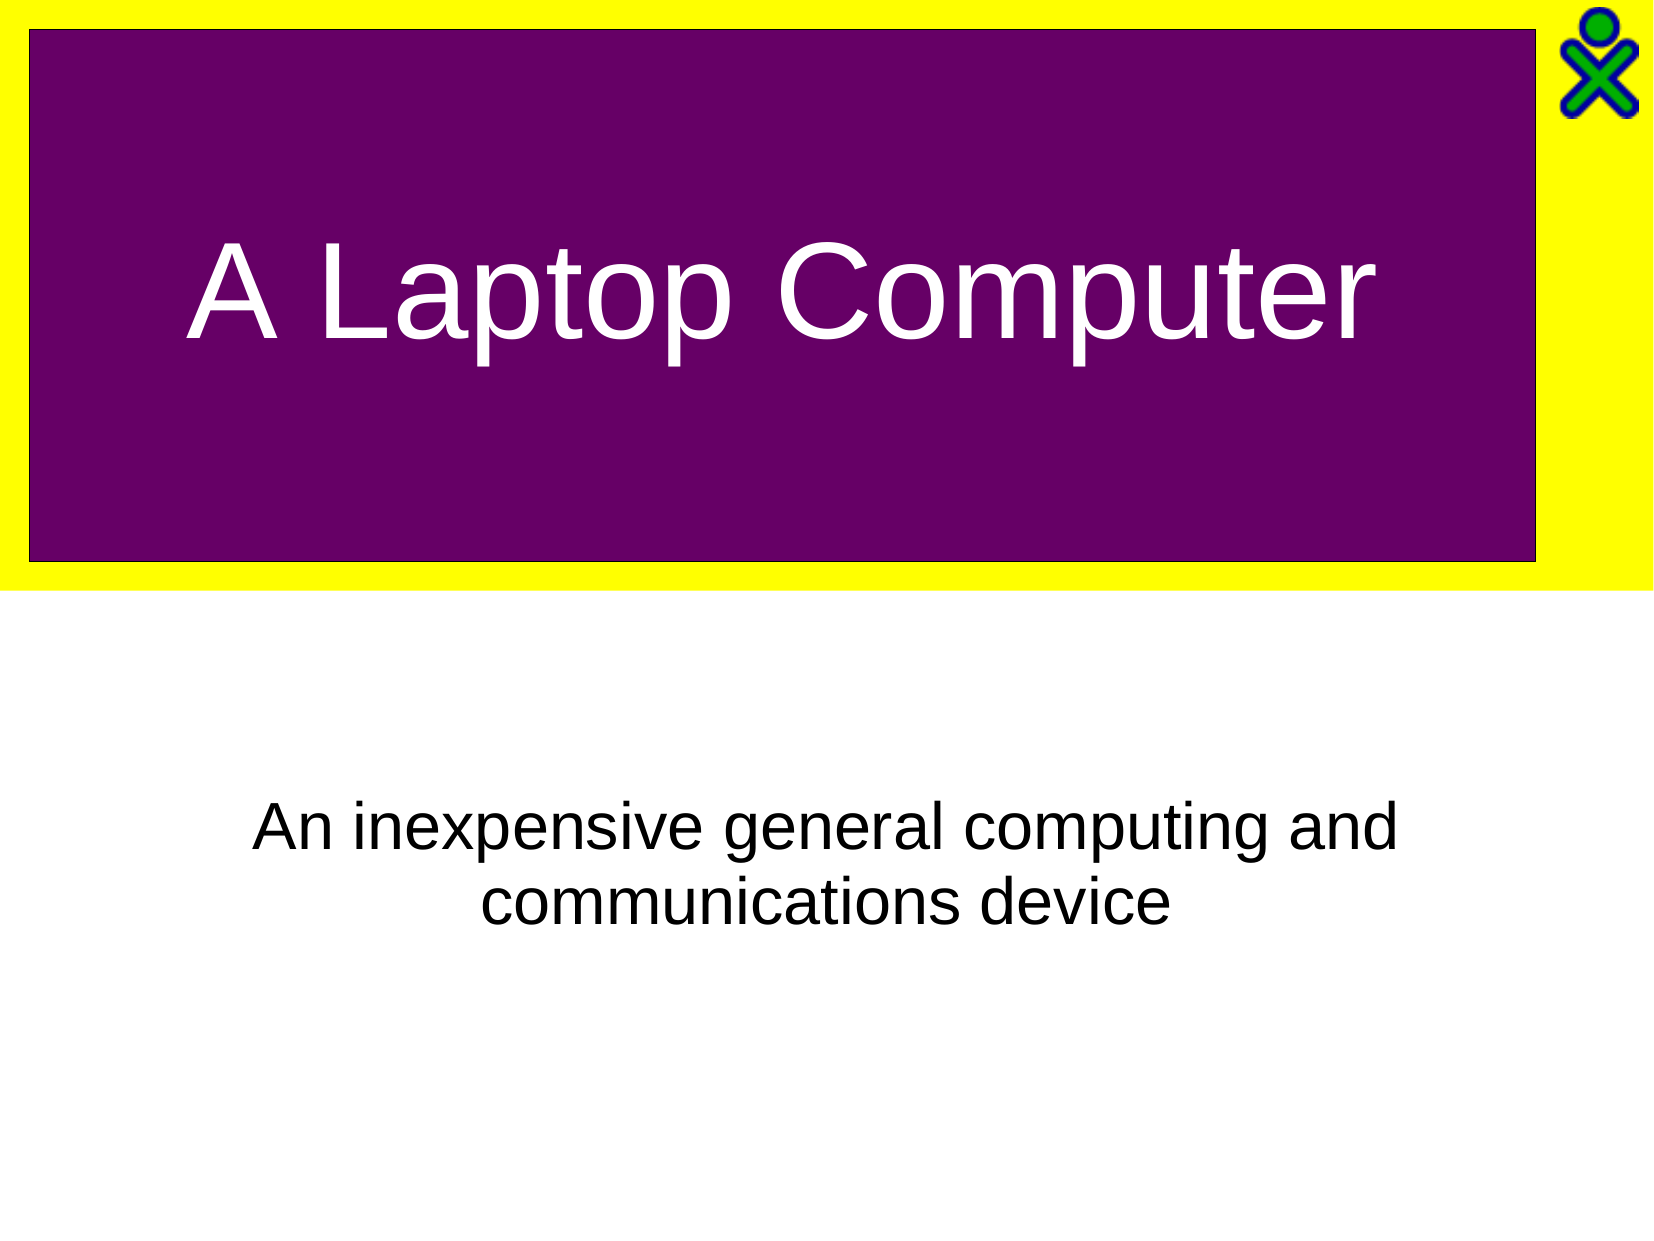

# A Laptop Computer
An inexpensive general computing and communications device